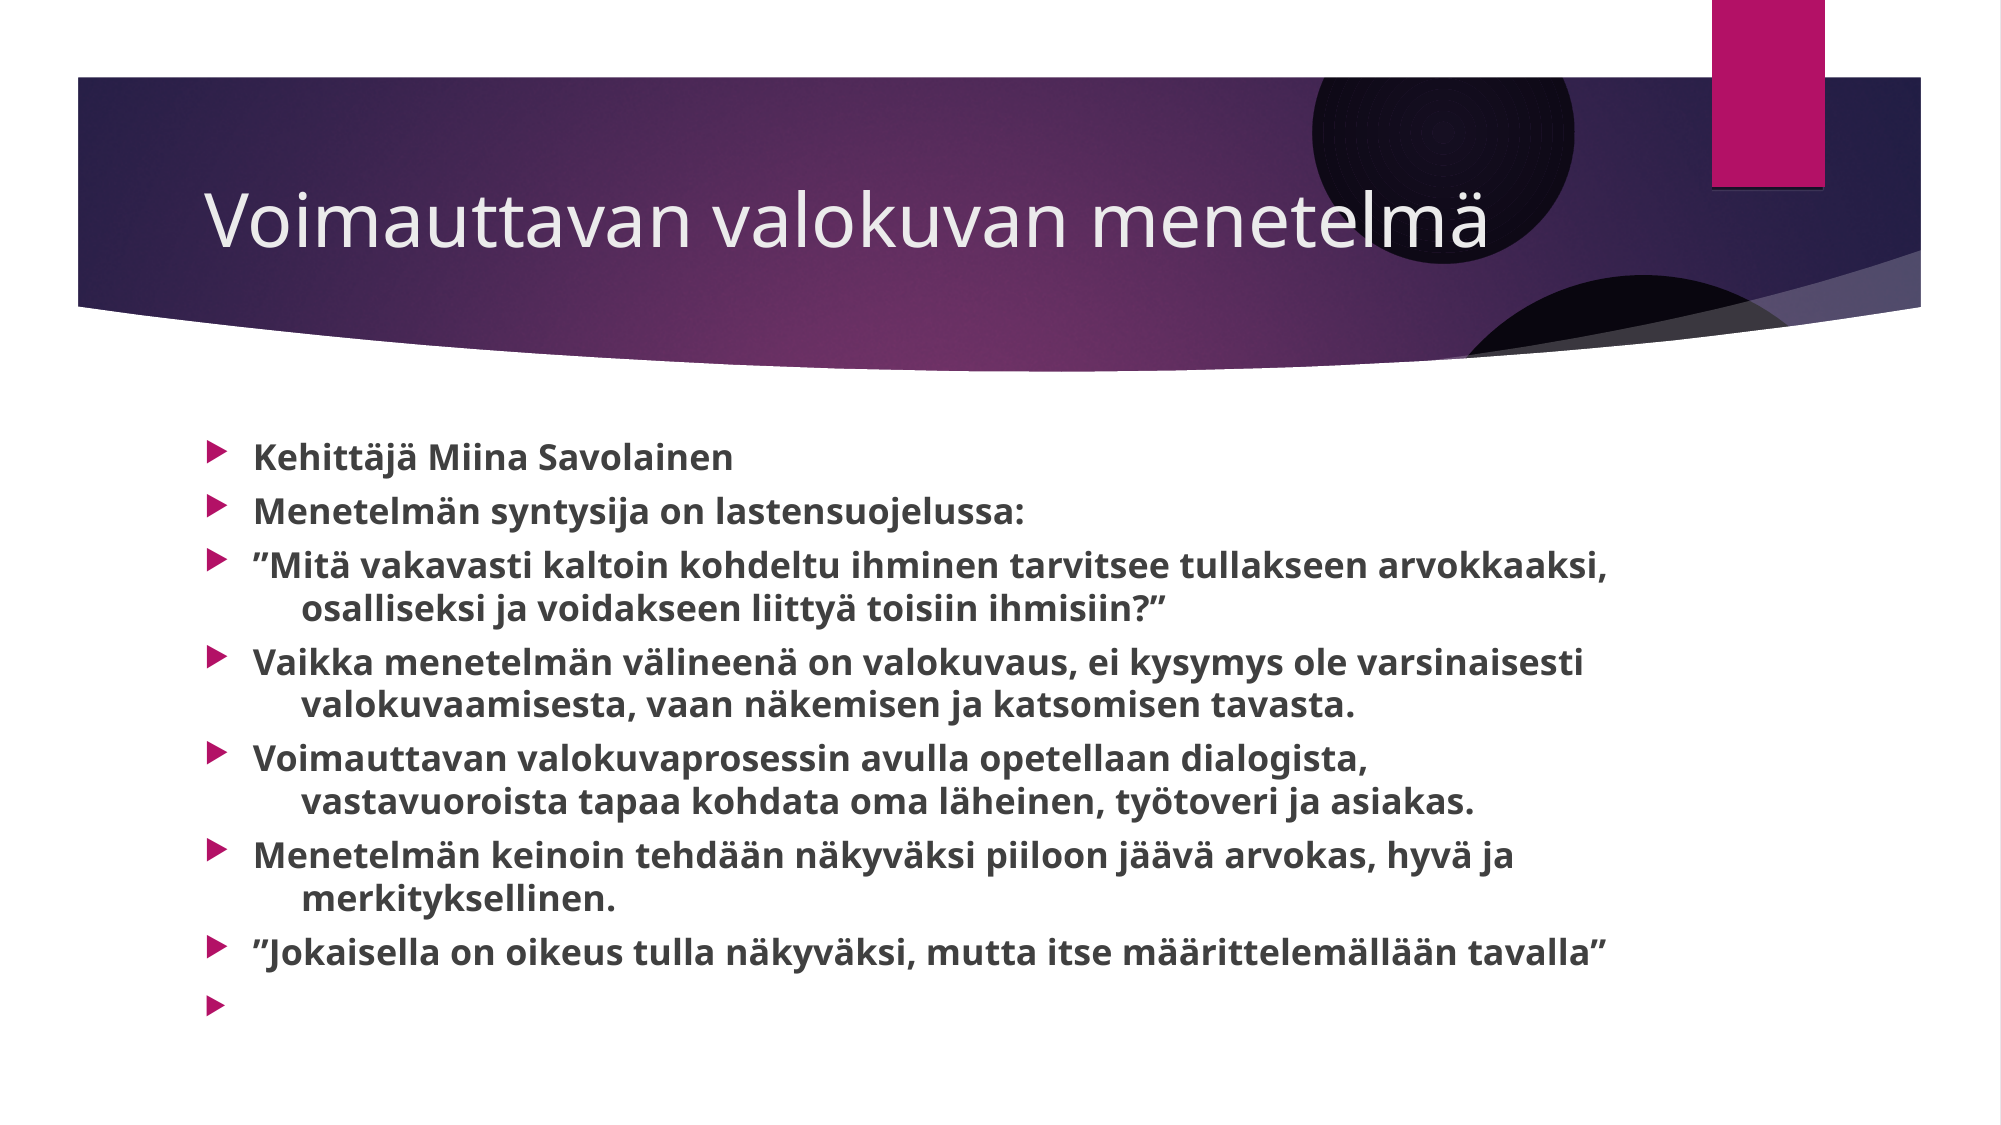

# Voimauttavan valokuvan menetelmä
Kehittäjä Miina Savolainen
Menetelmän syntysija on lastensuojelussa:
”Mitä vakavasti kaltoin kohdeltu ihminen tarvitsee tullakseen arvokkaaksi, osalliseksi ja voidakseen liittyä toisiin ihmisiin?”
Vaikka menetelmän välineenä on valokuvaus, ei kysymys ole varsinaisesti valokuvaamisesta, vaan näkemisen ja katsomisen tavasta.
Voimauttavan valokuvaprosessin avulla opetellaan dialogista, vastavuoroista tapaa kohdata oma läheinen, työtoveri ja asiakas.
Menetelmän keinoin tehdään näkyväksi piiloon jäävä arvokas, hyvä ja merkityksellinen.
”Jokaisella on oikeus tulla näkyväksi, mutta itse määrittelemällään tavalla”